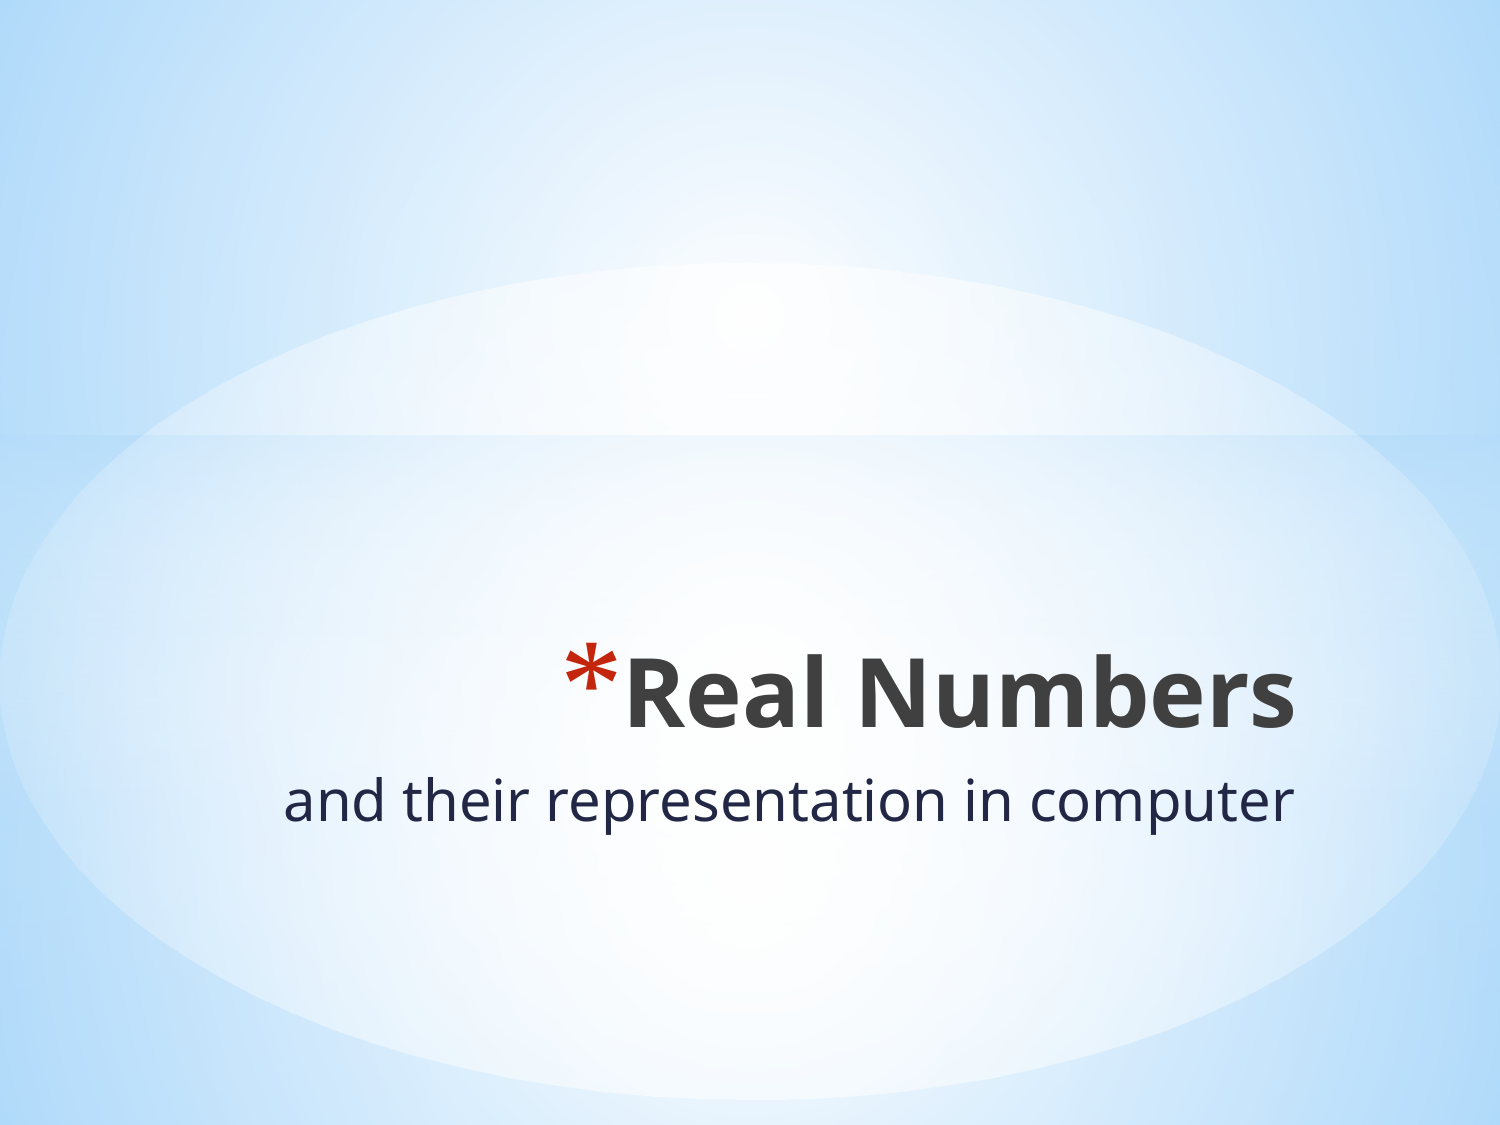

# Real Numbers
and their representation in computer